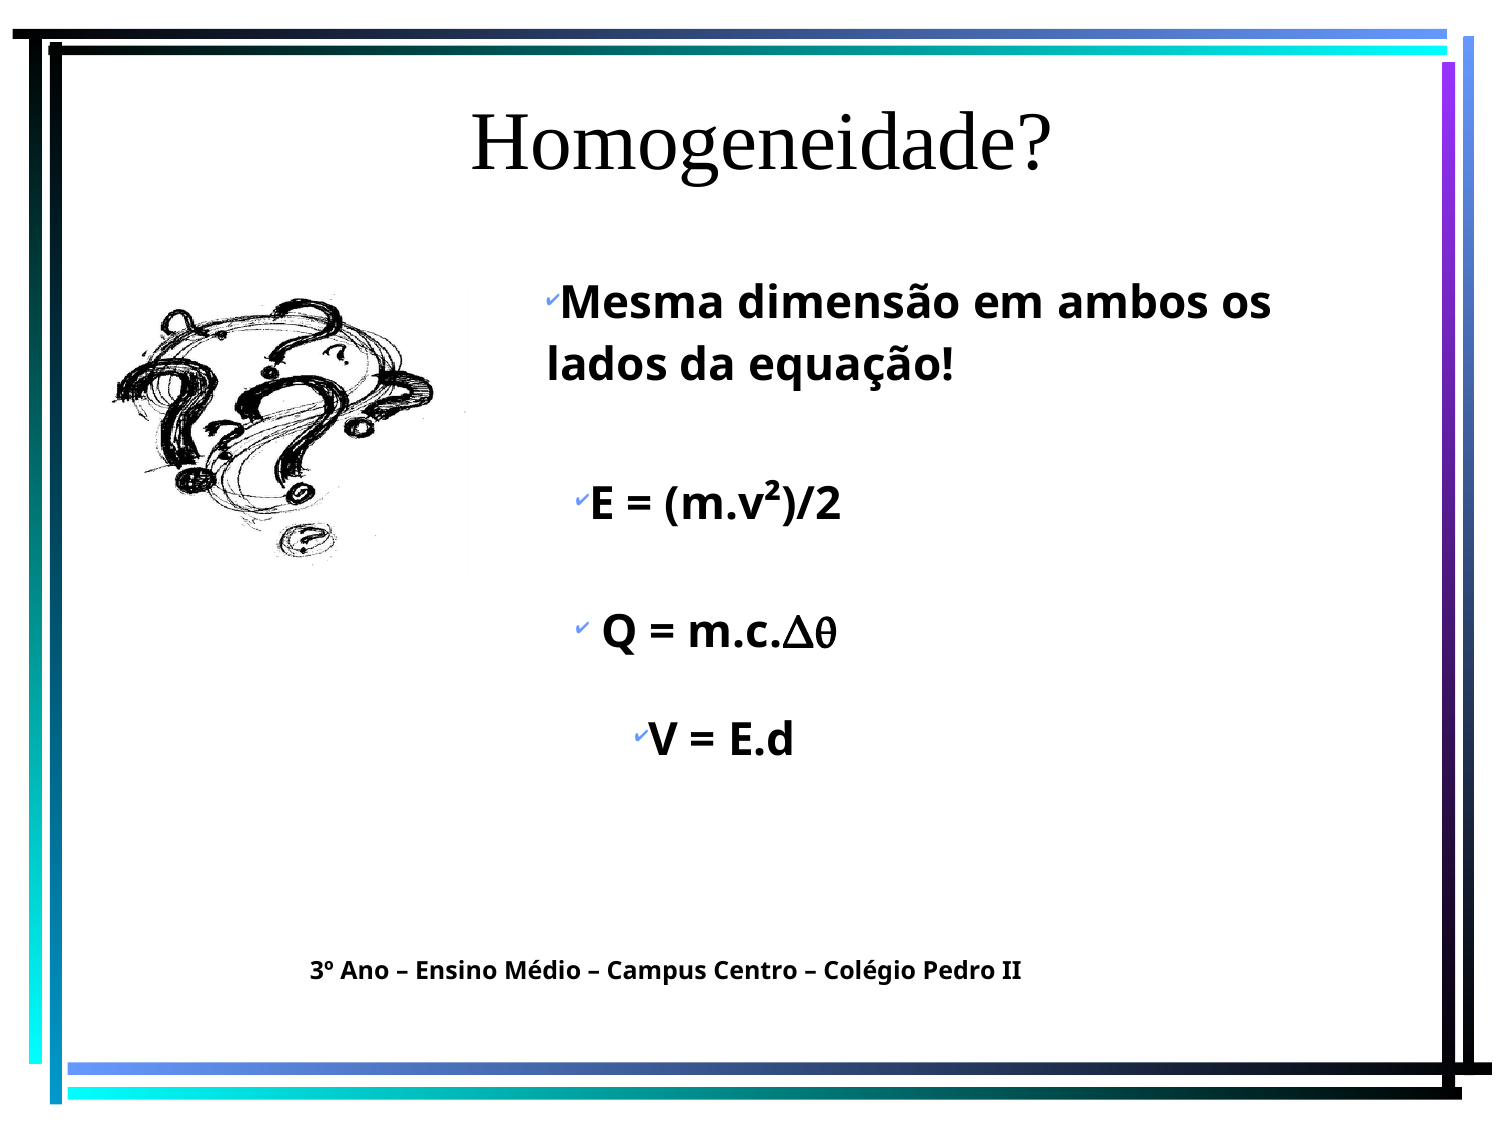

# Homogeneidade?
Mesma dimensão em ambos os lados da equação!
E = (m.v²)/2
 Q = m.c.
V = E.d
3º Ano – Ensino Médio – Campus Centro – Colégio Pedro II